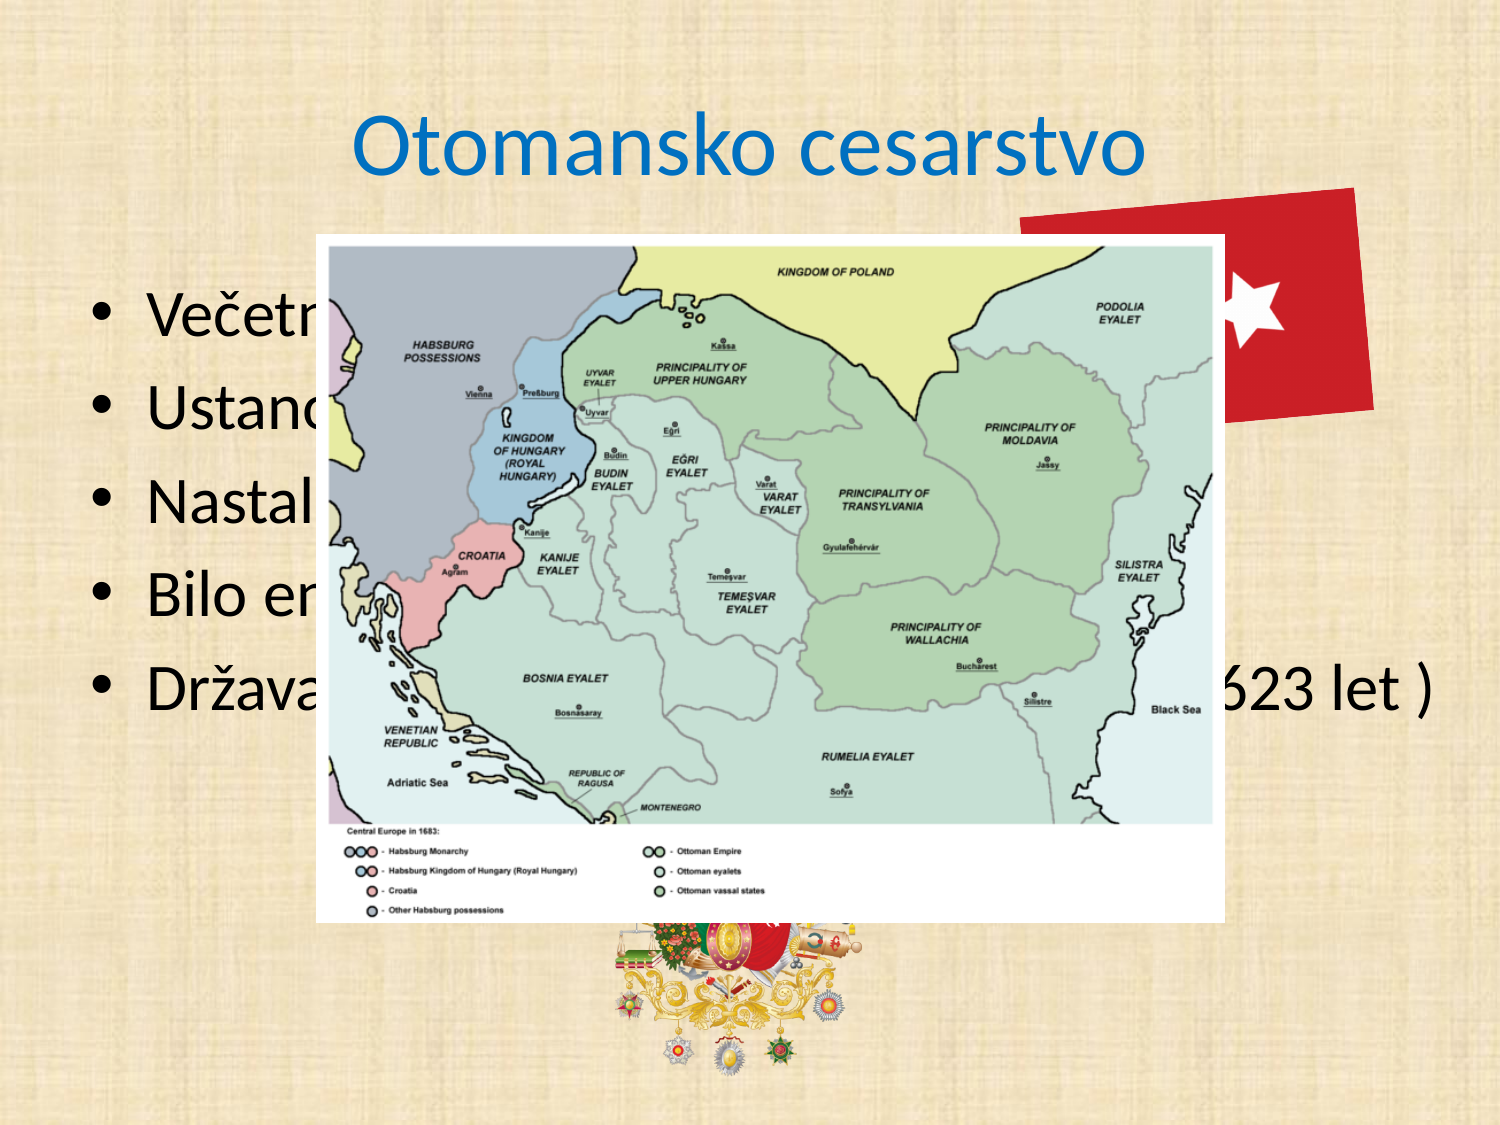

# Otomansko cesarstvo
Večetnična država
Ustanovitelj: Osman I.
Nastala je na ozemlju današnje Turčije
Bilo eno največjih cesarstev
Država je obstajala v letih 1299 – 1922 (623 let )